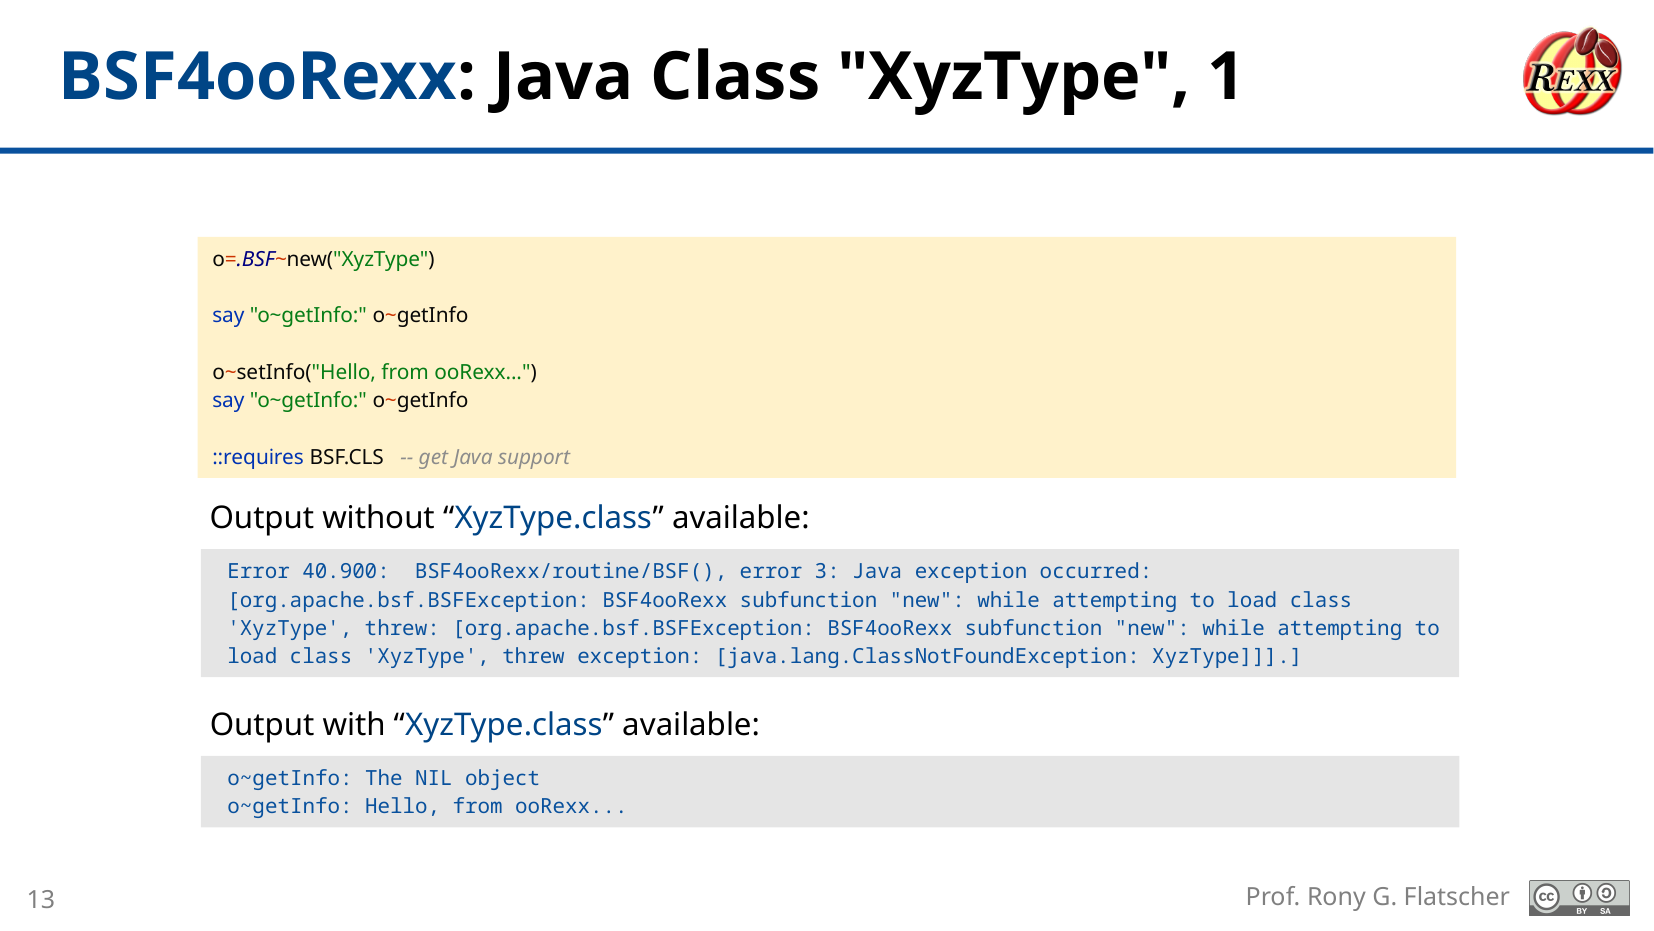

# BSF4ooRexx: Java Class "XyzType", 1
o=.BSF~new("XyzType")
say "o~getInfo:" o~getInfo
o~setInfo("Hello, from ooRexx...")
say "o~getInfo:" o~getInfo
::requires BSF.CLS -- get Java support
Output without “XyzType.class” available:
Error 40.900: BSF4ooRexx/routine/BSF(), error 3: Java exception occurred: [org.apache.bsf.BSFException: BSF4ooRexx subfunction "new": while attempting to load class 'XyzType', threw: [org.apache.bsf.BSFException: BSF4ooRexx subfunction "new": while attempting to load class 'XyzType', threw exception: [java.lang.ClassNotFoundException: XyzType]]].]
Output with “XyzType.class” available:
o~getInfo: The NIL object
o~getInfo: Hello, from ooRexx...